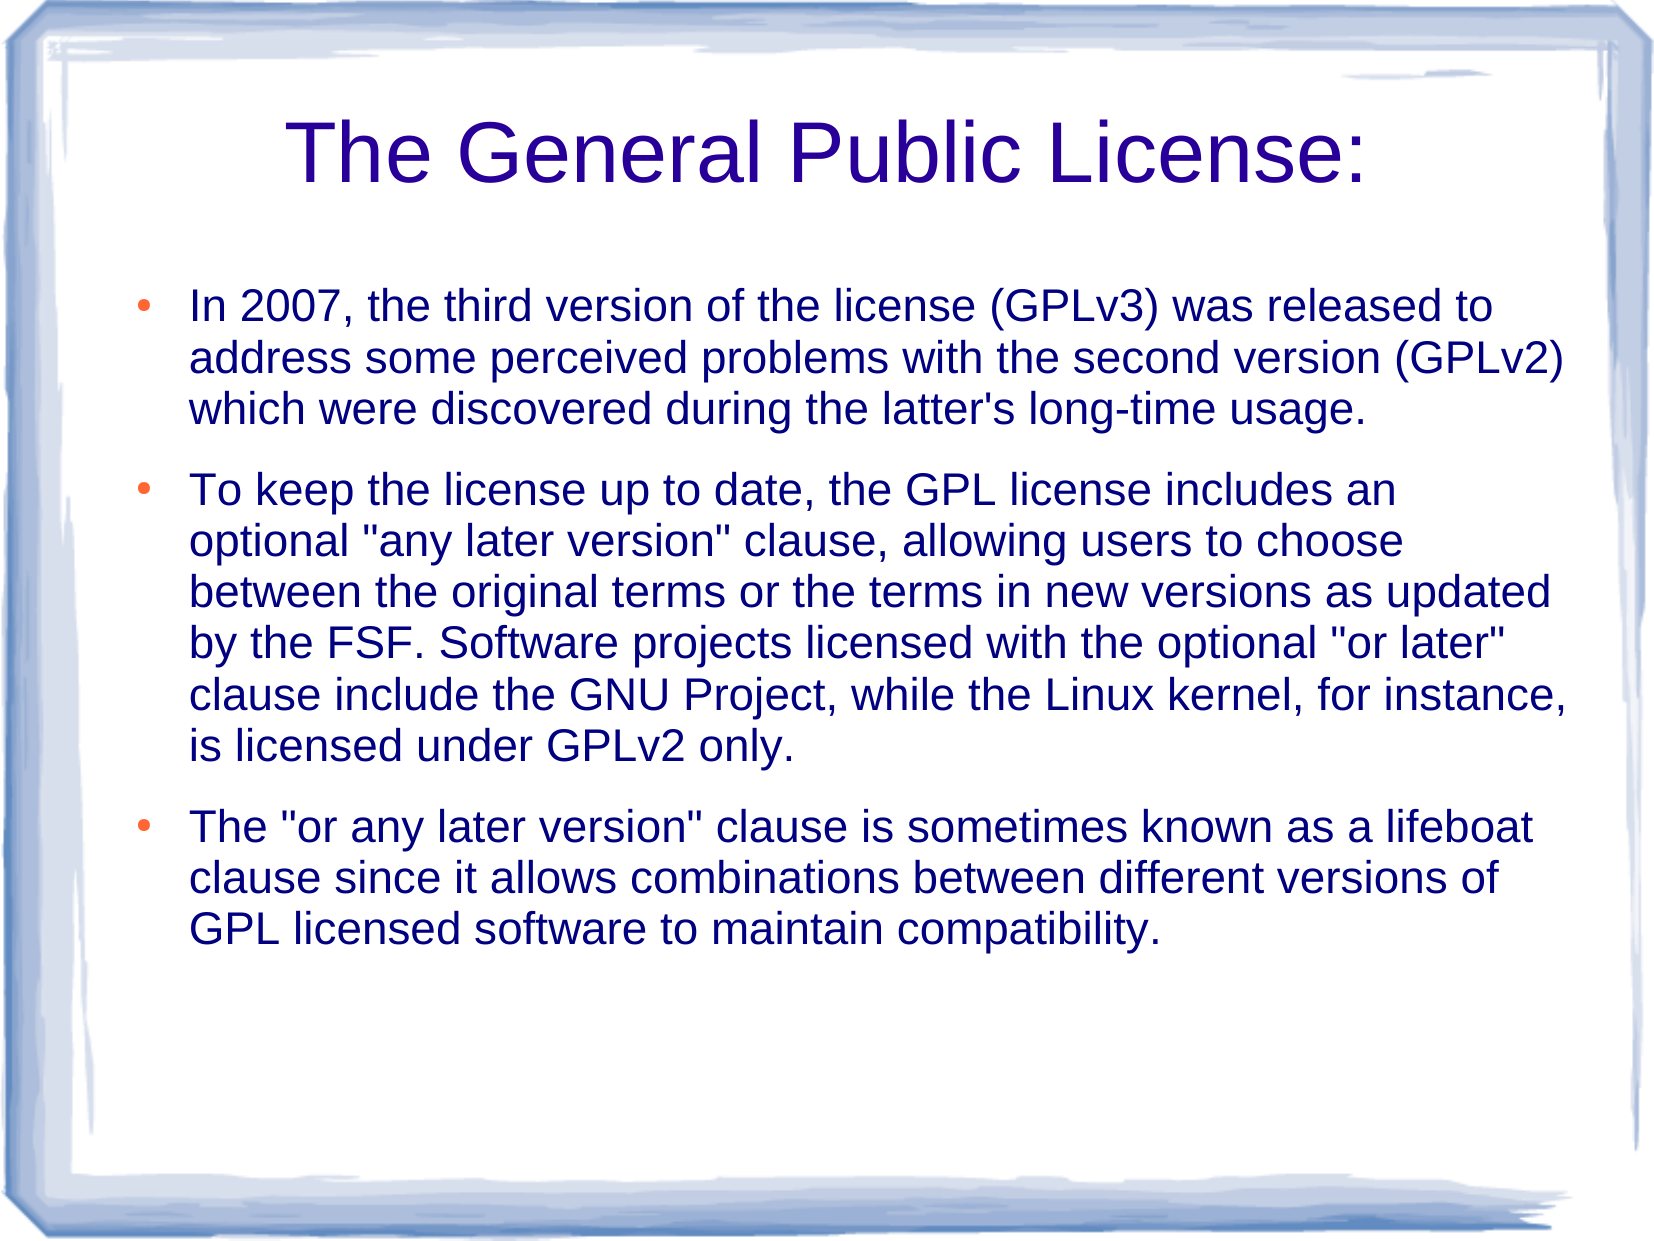

# The General Public License:
In 2007, the third version of the license (GPLv3) was released to address some perceived problems with the second version (GPLv2) which were discovered during the latter's long-time usage.
To keep the license up to date, the GPL license includes an optional "any later version" clause, allowing users to choose between the original terms or the terms in new versions as updated by the FSF. Software projects licensed with the optional "or later" clause include the GNU Project, while the Linux kernel, for instance, is licensed under GPLv2 only.
The "or any later version" clause is sometimes known as a lifeboat clause since it allows combinations between different versions of GPL licensed software to maintain compatibility.